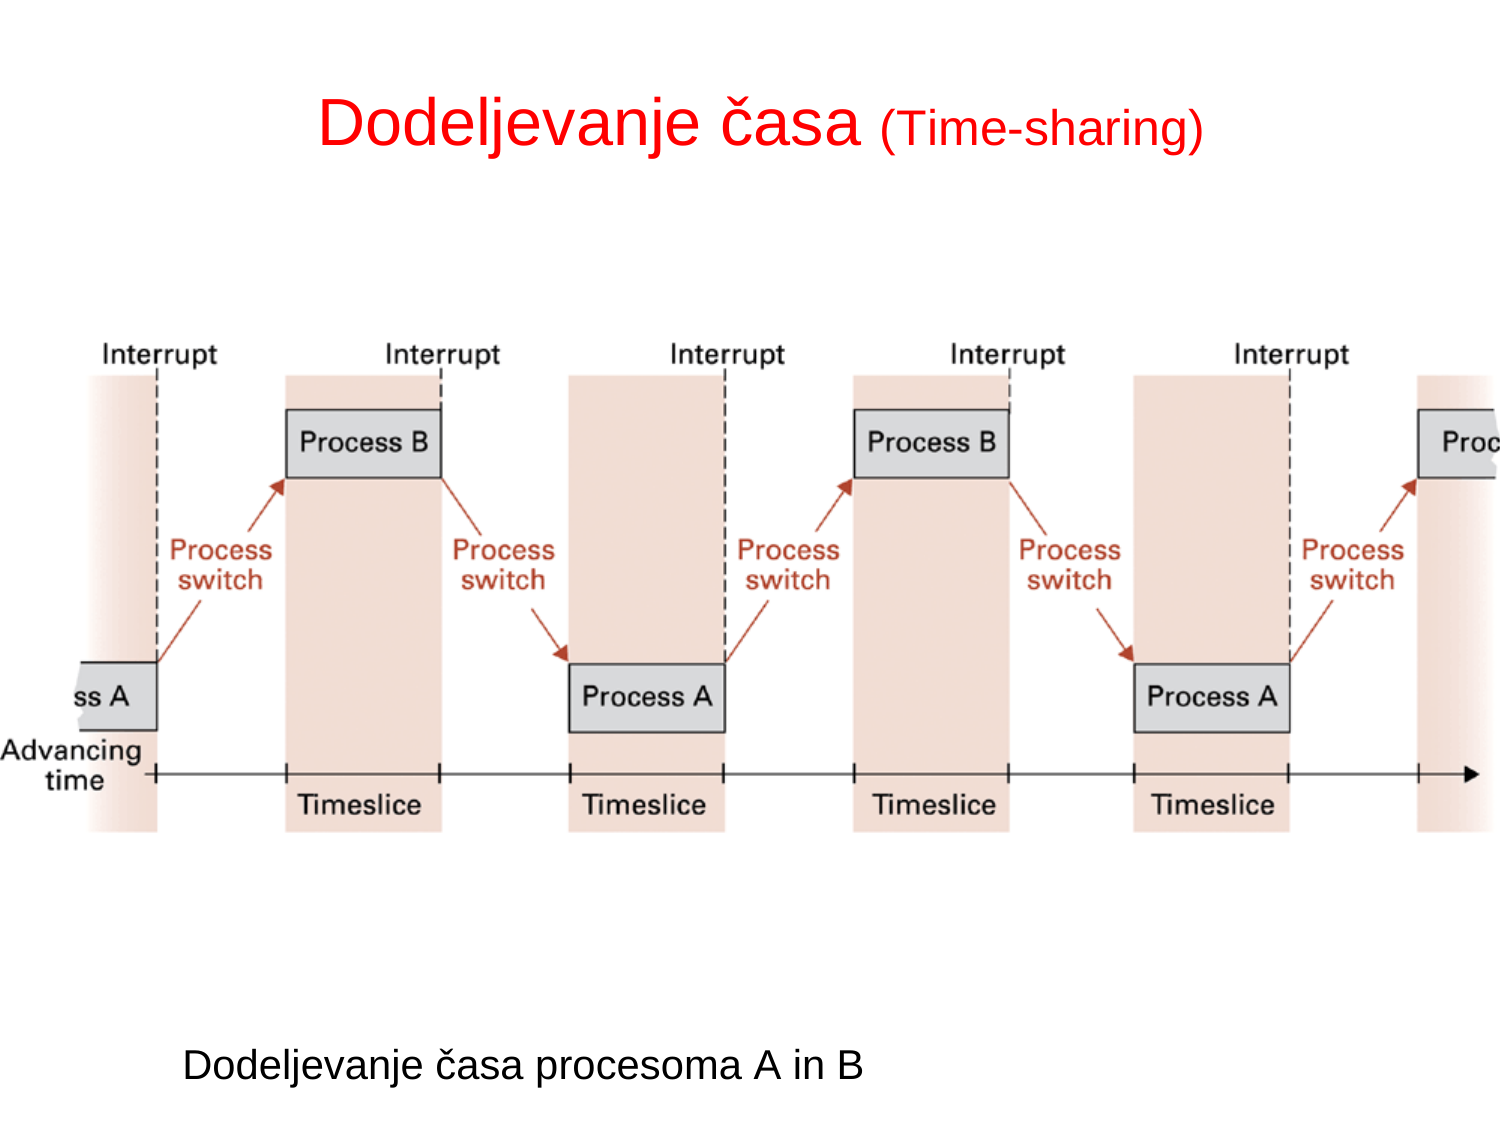

# Dodeljevanje časa (Time-sharing)
Dodeljevanje časa procesoma A in B